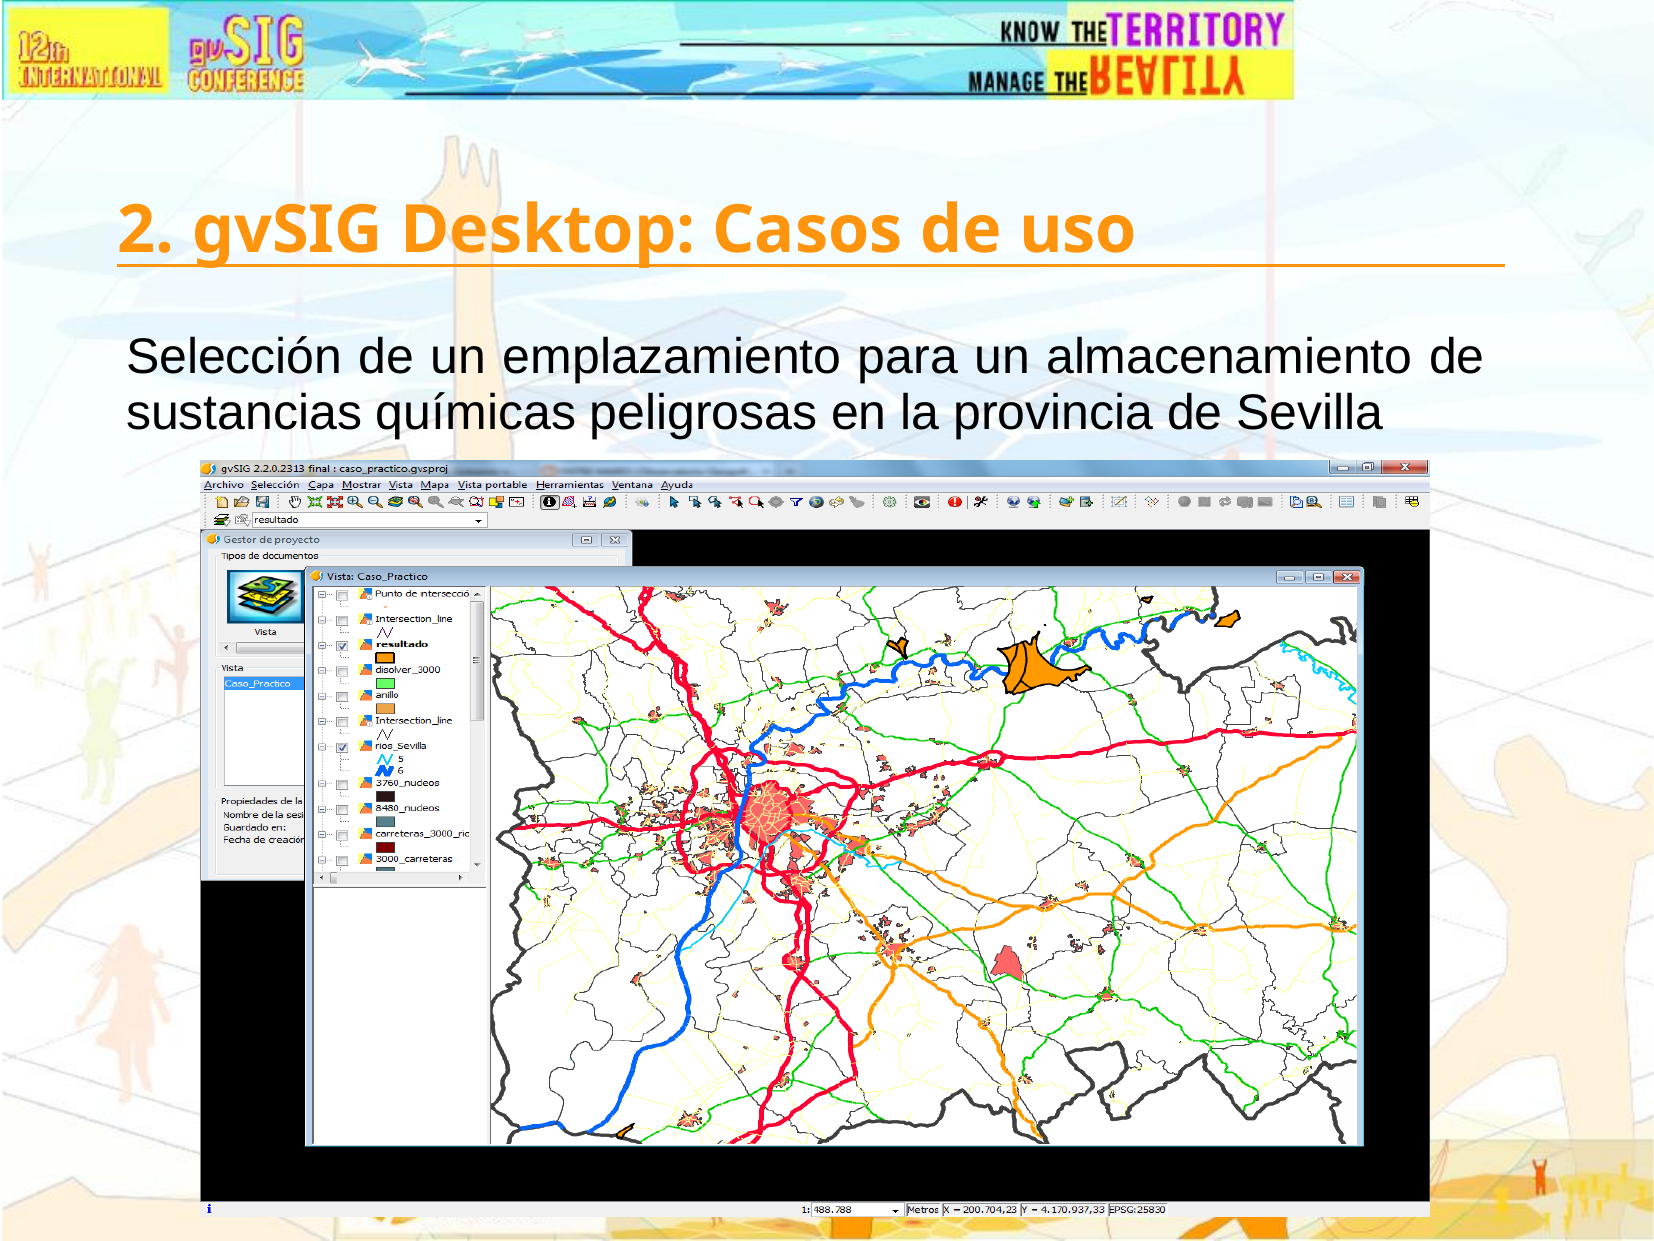

# 2. gvSIG Desktop: Casos de uso
Selección de un emplazamiento para un almacenamiento de sustancias químicas peligrosas en la provincia de Sevilla